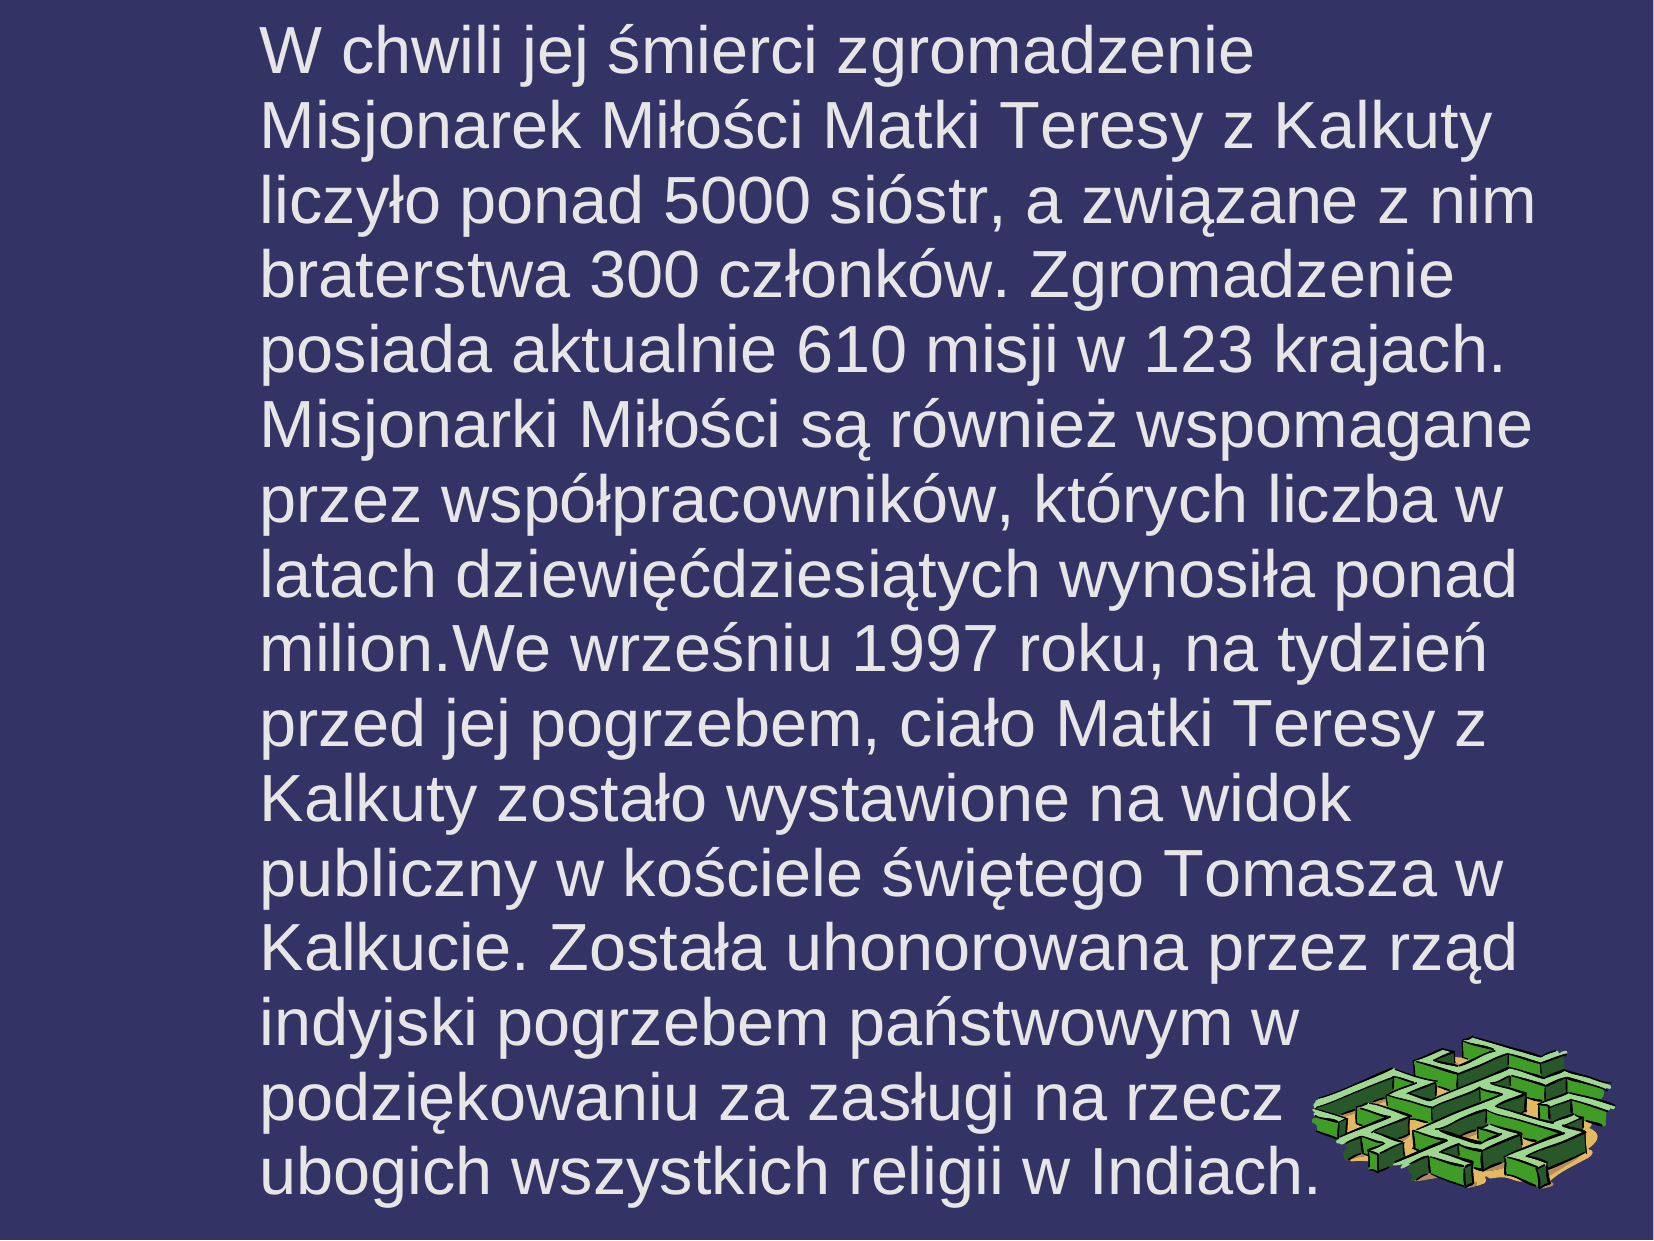

# W chwili jej śmierci zgromadzenie Misjonarek Miłości Matki Teresy z Kalkuty liczyło ponad 5000 sióstr, a związane z nim braterstwa 300 członków. Zgromadzenie posiada aktualnie 610 misji w 123 krajach. Misjonarki Miłości są również wspomagane przez współpracowników, których liczba w latach dziewięćdziesiątych wynosiła ponad milion.We wrześniu 1997 roku, na tydzień przed jej pogrzebem, ciało Matki Teresy z Kalkuty zostało wystawione na widok publiczny w kościele świętego Tomasza w Kalkucie. Została uhonorowana przez rząd indyjski pogrzebem państwowym w podziękowaniu za zasługi na rzecz ubogich wszystkich religii w Indiach.